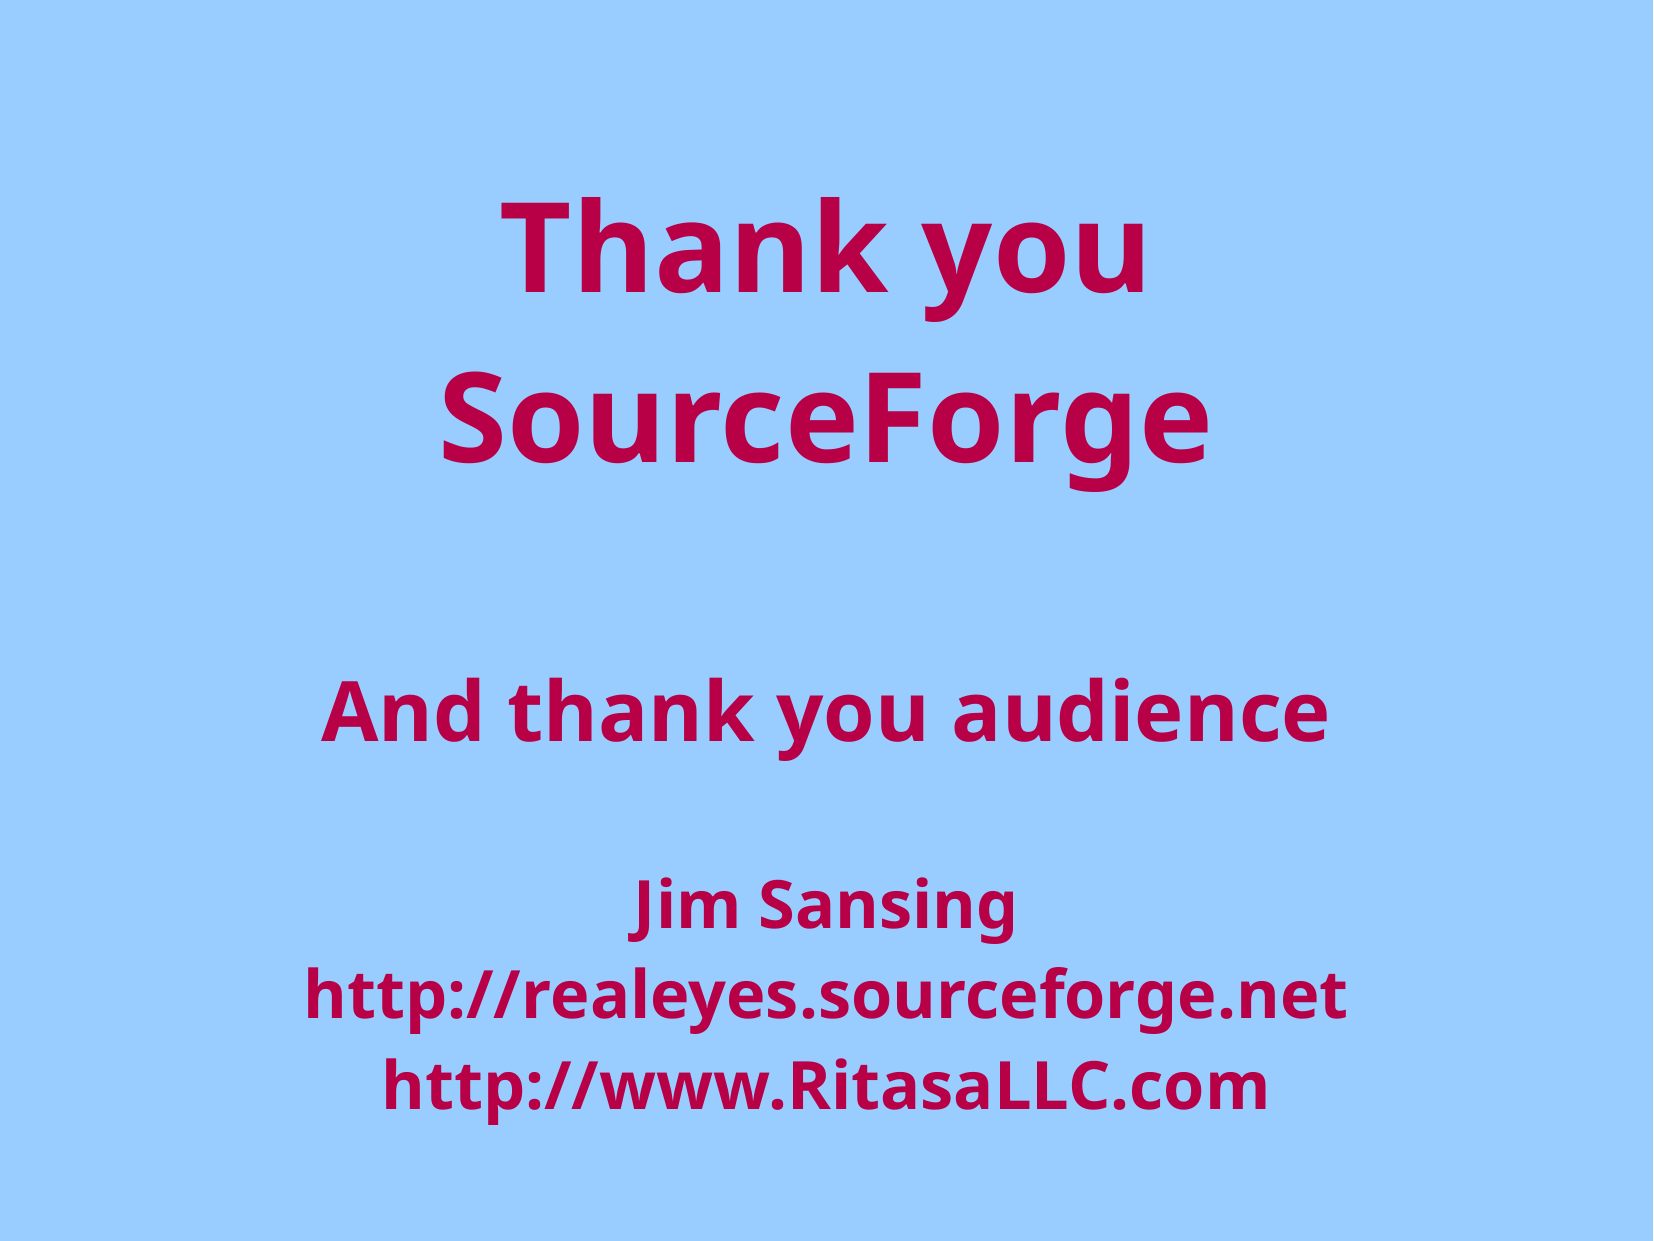

Thank you
SourceForge
And thank you audience
Jim Sansing
http://realeyes.sourceforge.net
http://www.RitasaLLC.com